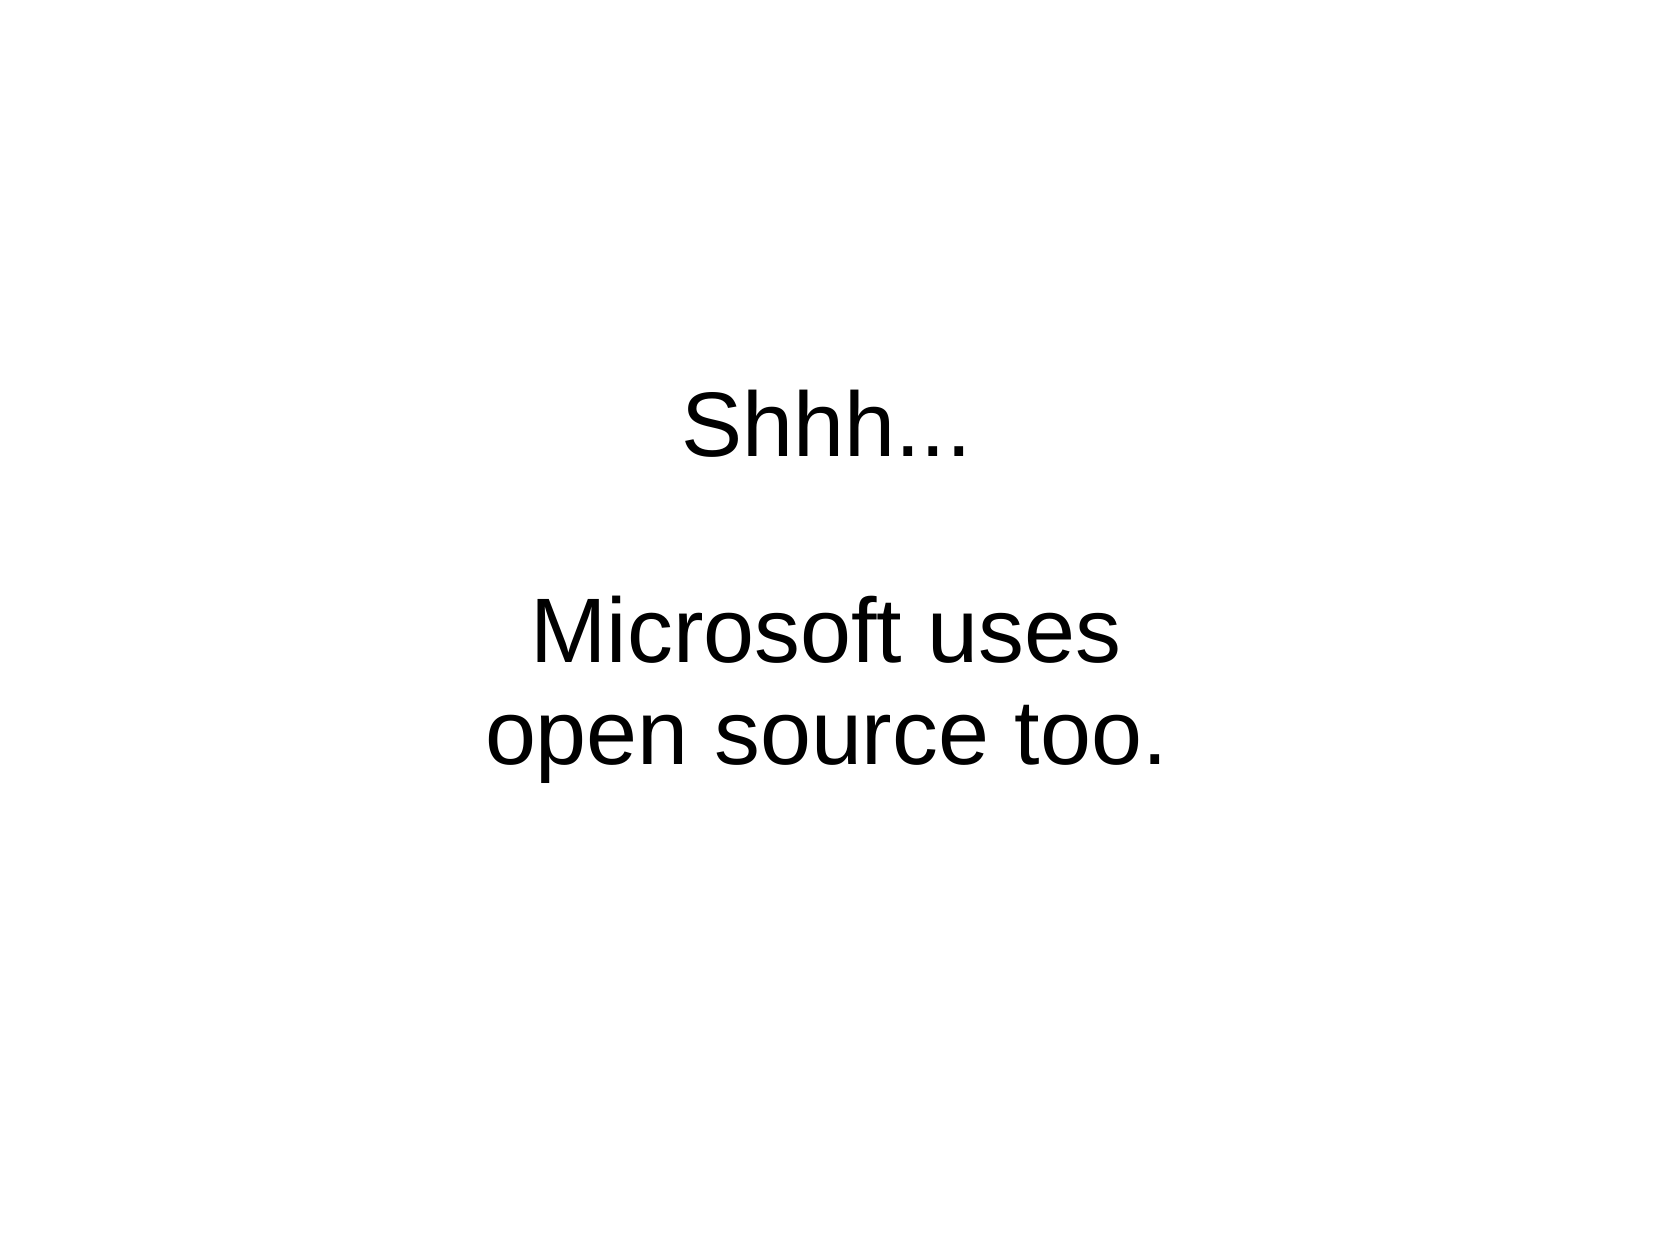

# Shhh... Microsoft uses open source too.